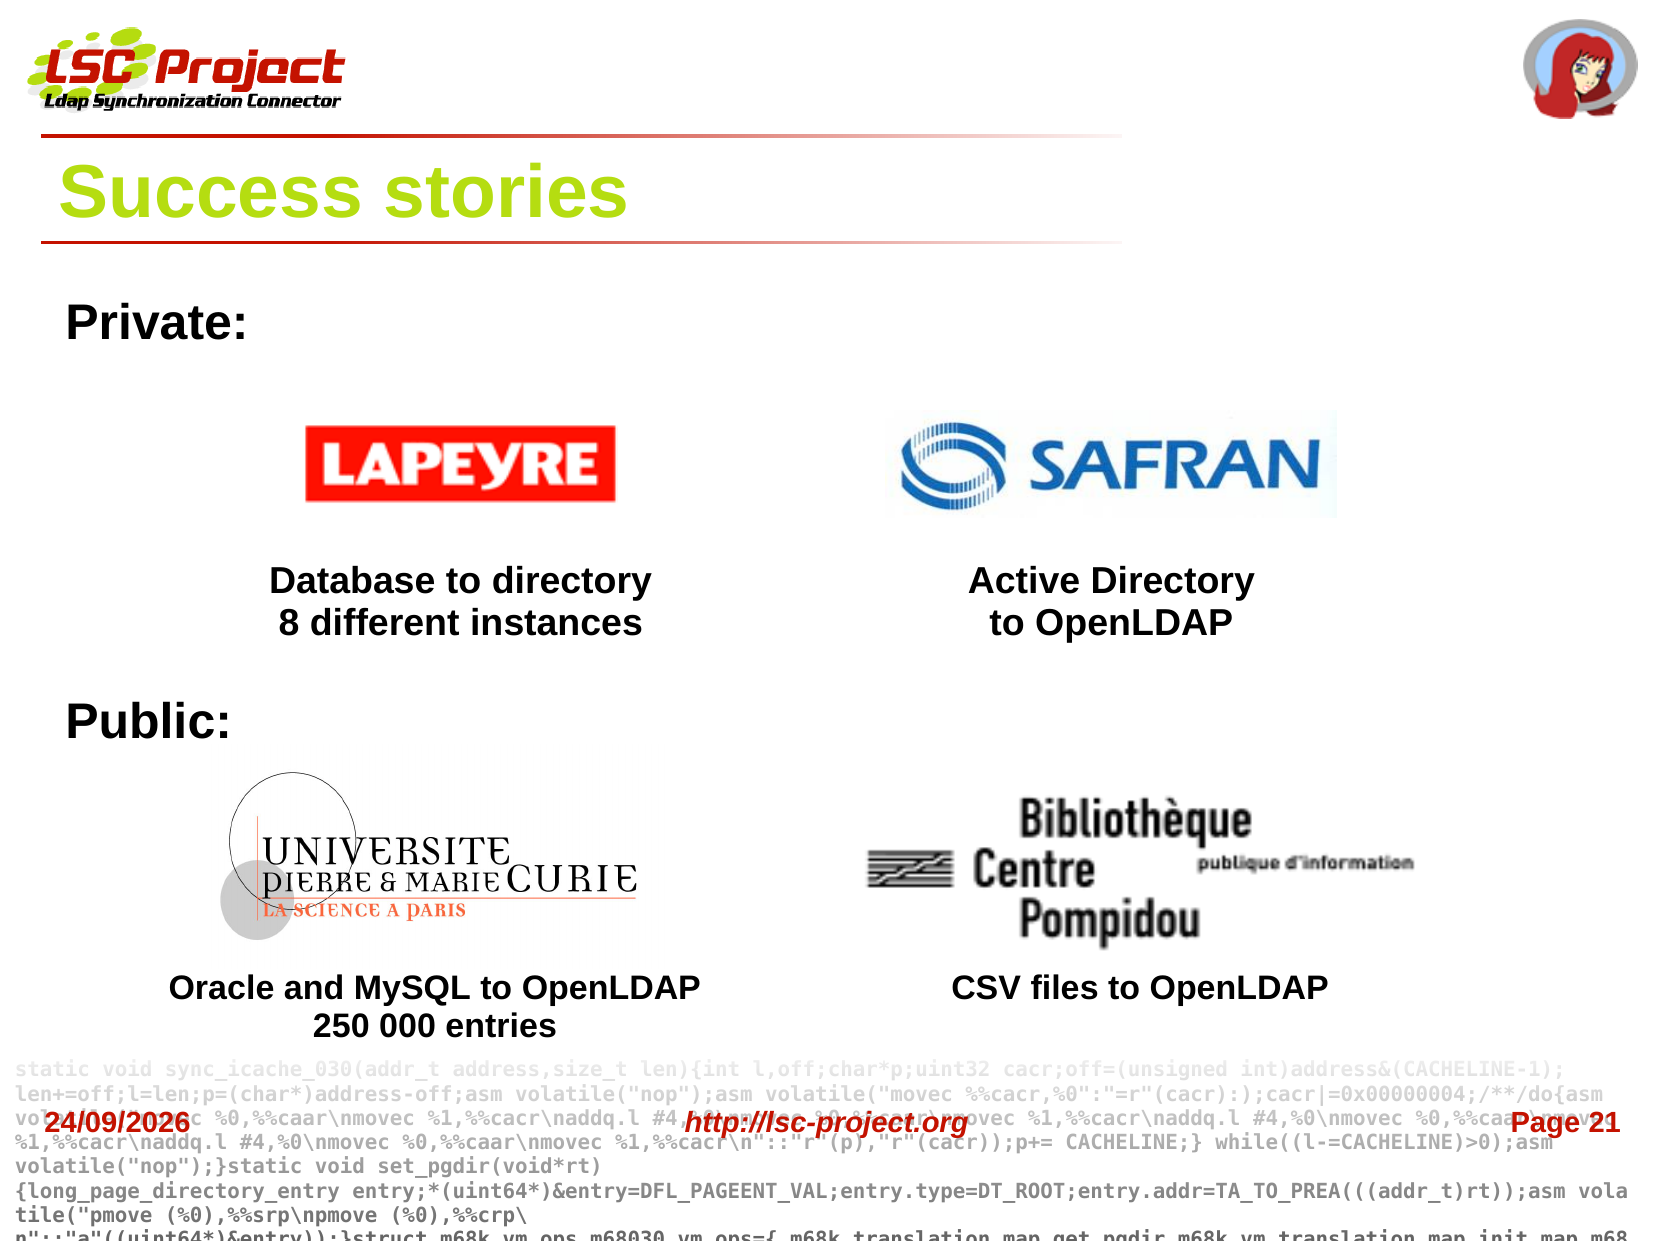

# Success stories
Private:
Public:
Active Directory
to OpenLDAP
Database to directory
8 different instances
Oracle and MySQL to OpenLDAP
250 000 entries
CSV files to OpenLDAP